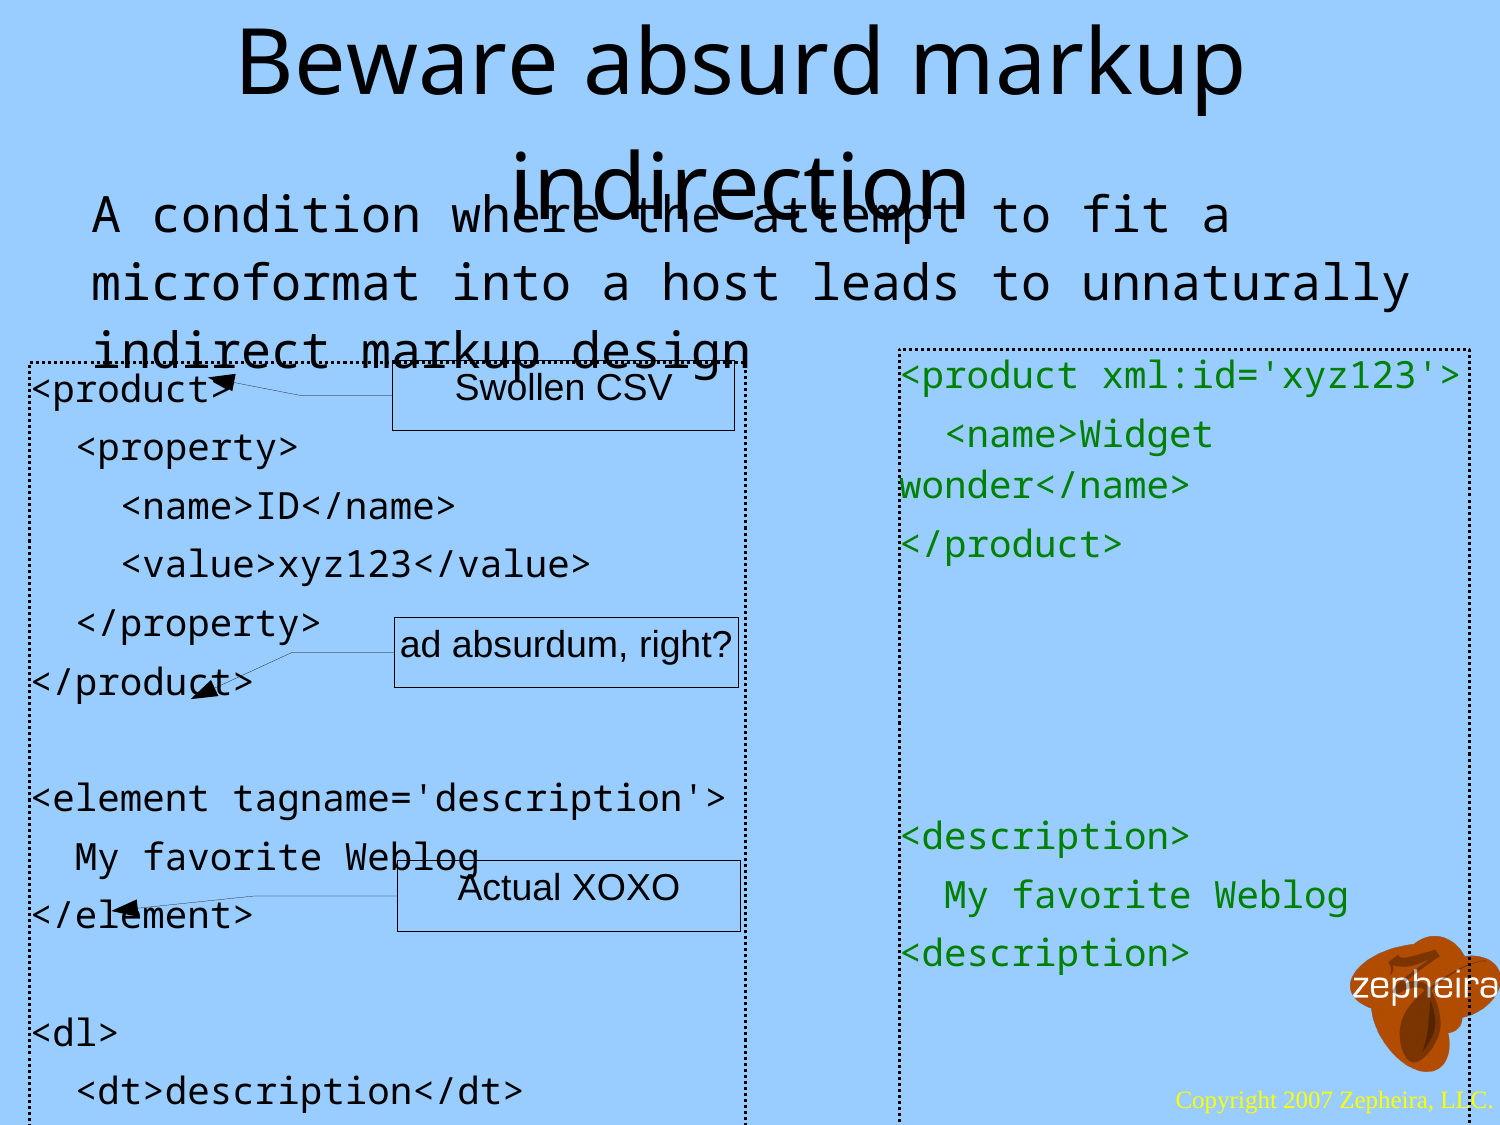

# Beware absurd markup indirection
A condition where the attempt to fit a microformat into a host leads to unnaturally indirect markup design
<product xml:id='xyz123'>
 <name>Widget wonder</name>
</product>
<description>
 My favorite Weblog
<description>
<product>
 <property>
 <name>ID</name>
 <value>xyz123</value>
 </property>
</product>
<element tagname='description'>
 My favorite Weblog
</element>
<dl>
 <dt>description</dt>
 <dd>My favorite Weblog</dd>
</dl>